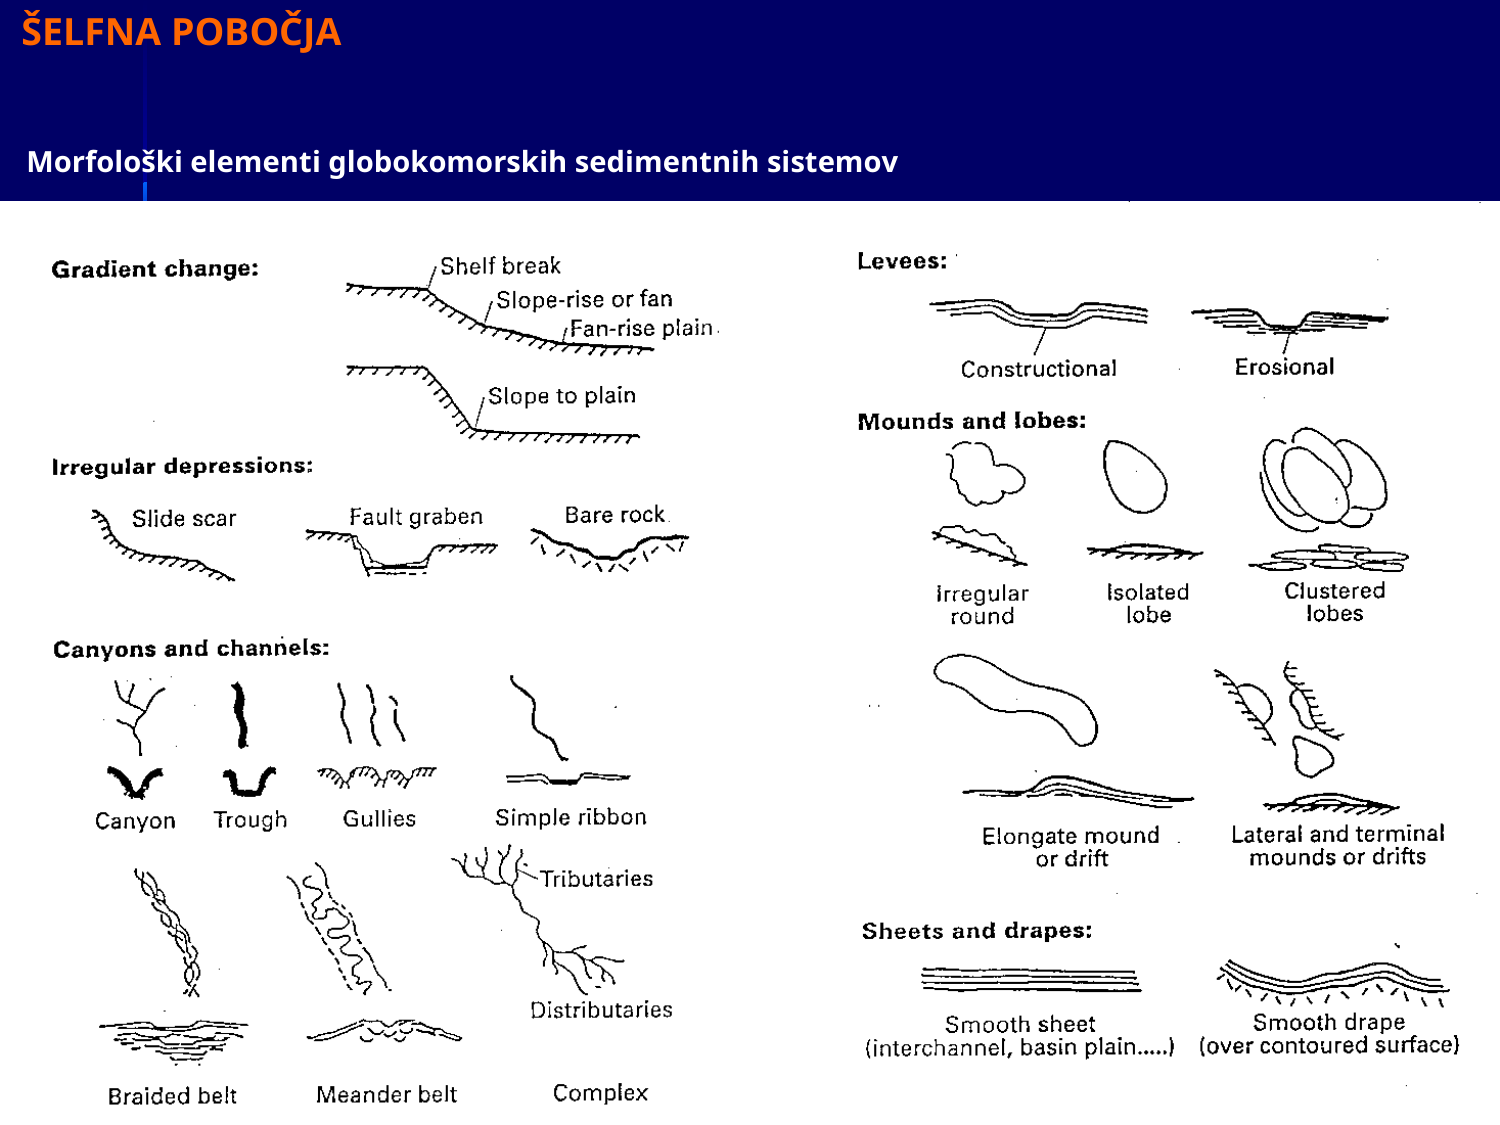

ŠELFNA POBOČJA
Morfološki elementi globokomorskih sedimentnih sistemov